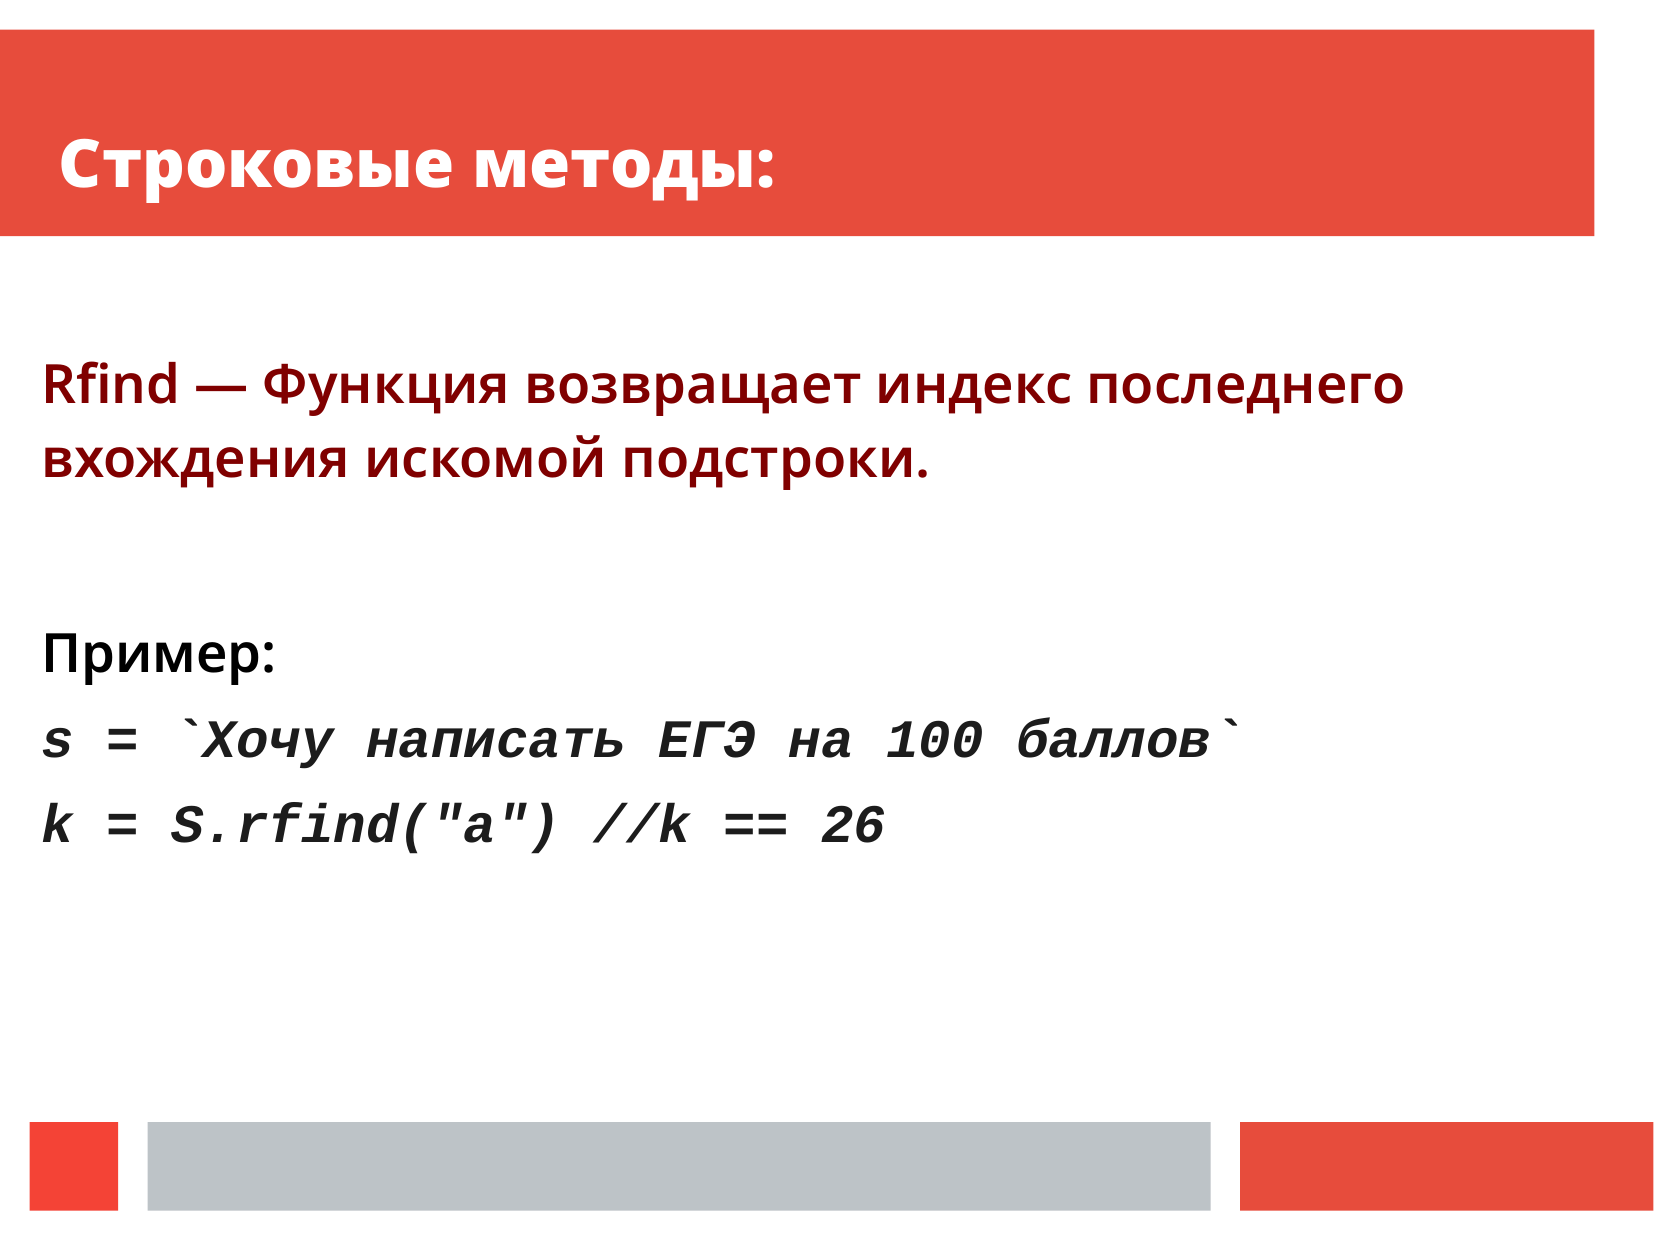

# Строковые методы:
Rfind — Функция возвращает индекс последнего вхождения искомой подстроки.
Пример:
s = `Хочу написать ЕГЭ на 100 баллов`
k = S.rfind("а") //k == 26